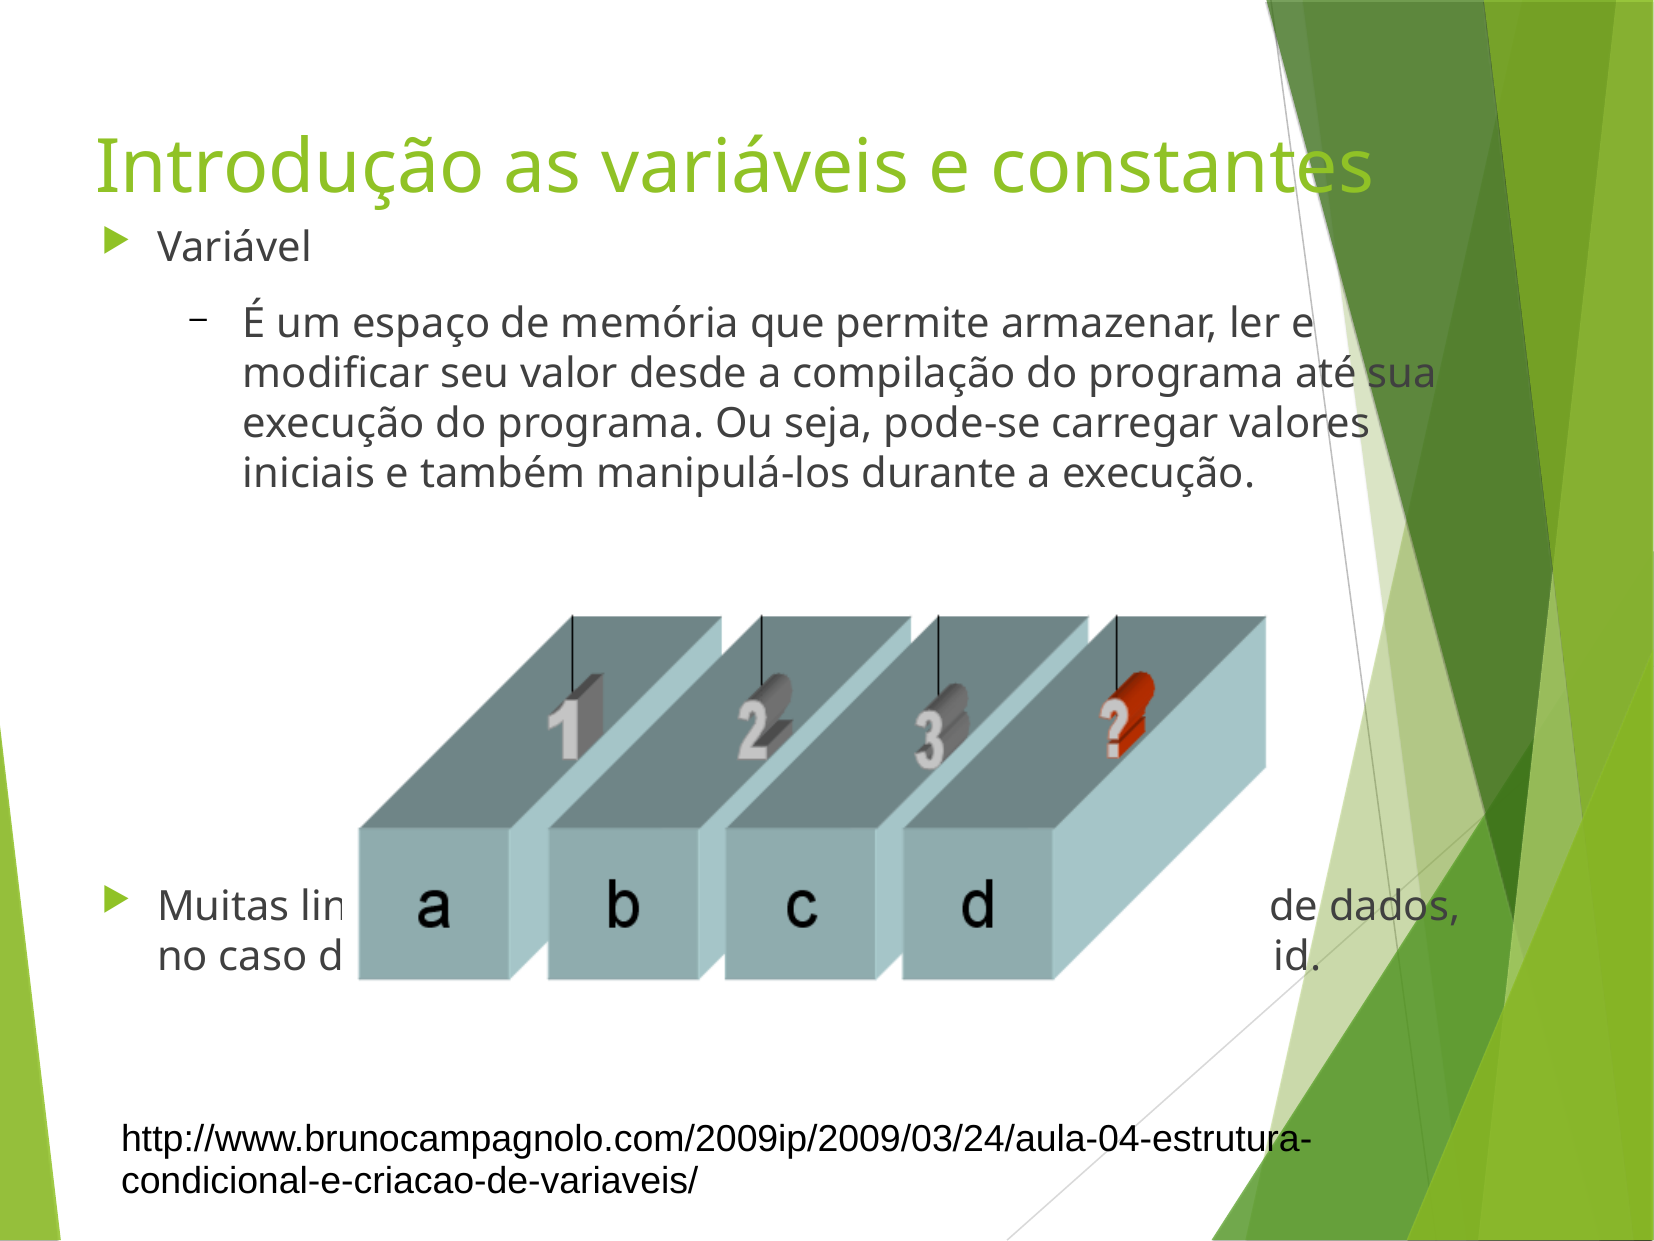

# Introdução as variáveis e constantes
Variável
É um espaço de memória que permite armazenar, ler e modificar seu valor desde a compilação do programa até sua execução do programa. Ou seja, pode-se carregar valores iniciais e também manipulá-los durante a execução.
Muitas linguagens de programação especificam os tipos de dados, no caso do C os primitivos são char, int, float, double e void.
http://www.brunocampagnolo.com/2009ip/2009/03/24/aula-04-estrutura-condicional-e-criacao-de-variaveis/